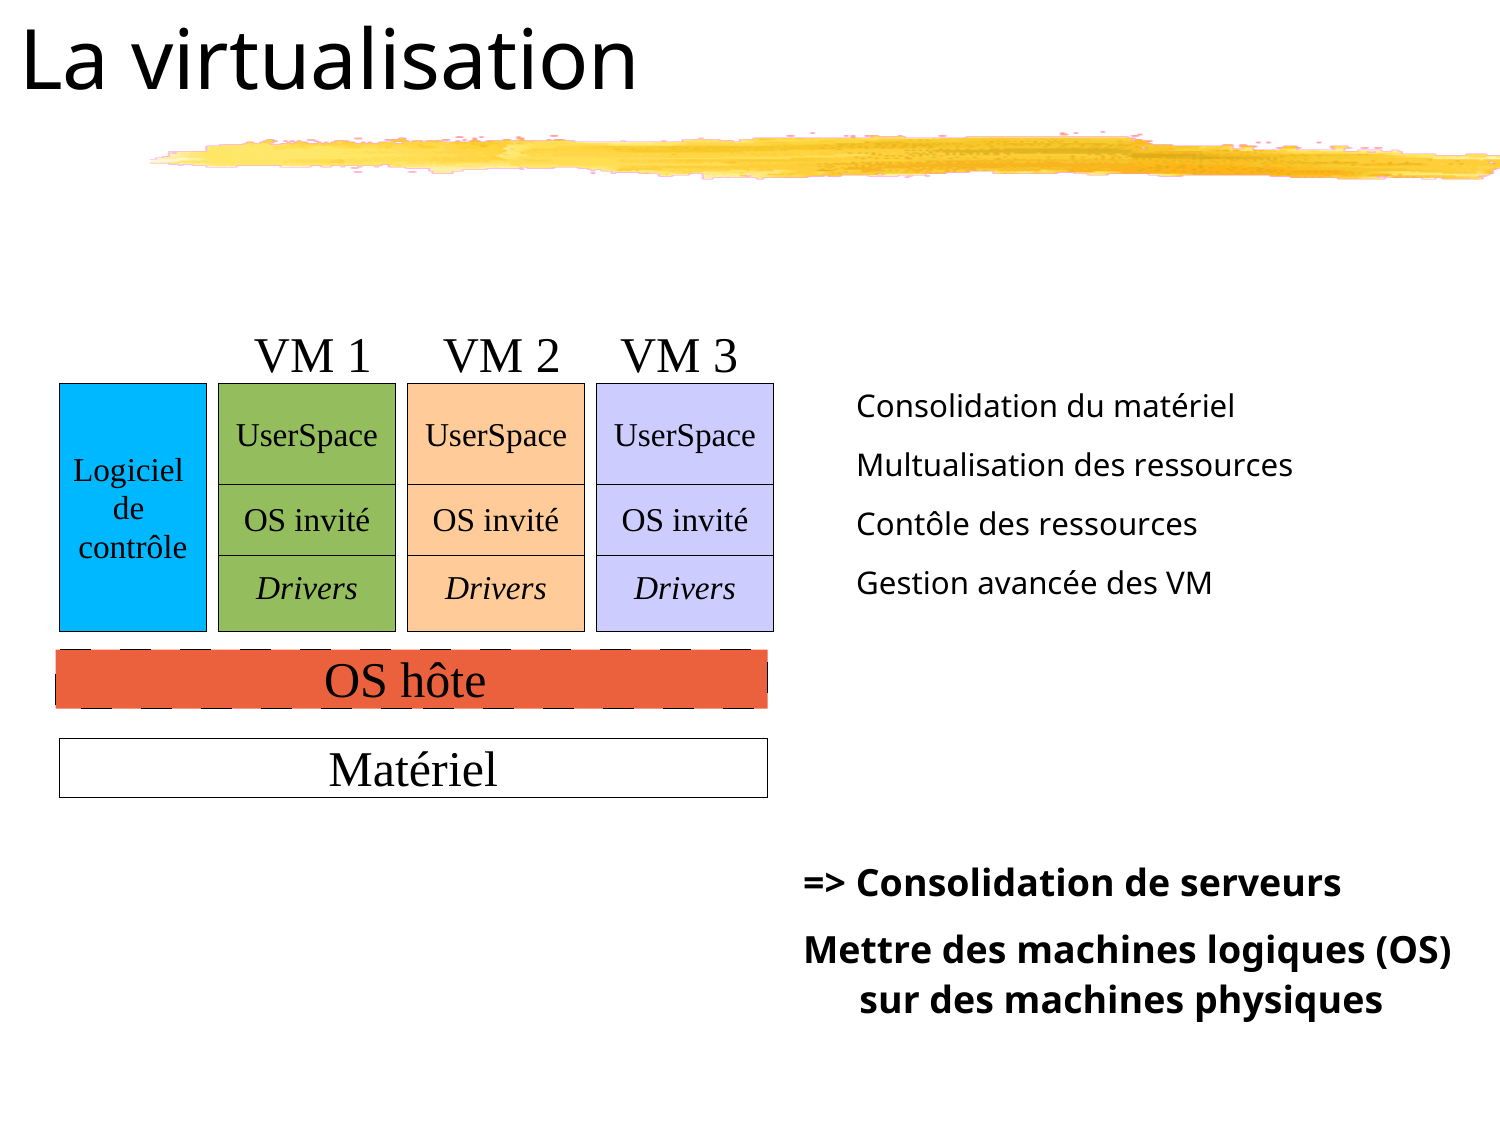

# La virtualisation
VM 1
VM 2
VM 3
Logiciel
de
contrôle
UserSpace
UserSpace
UserSpace
Consolidation du matériel
Multualisation des ressources
Contôle des ressources
Gestion avancée des VM
OS invité
OS invité
OS invité
Drivers
Drivers
Drivers
OS hôte
Matériel
=> Consolidation de serveurs
Mettre des machines logiques (OS) sur des machines physiques